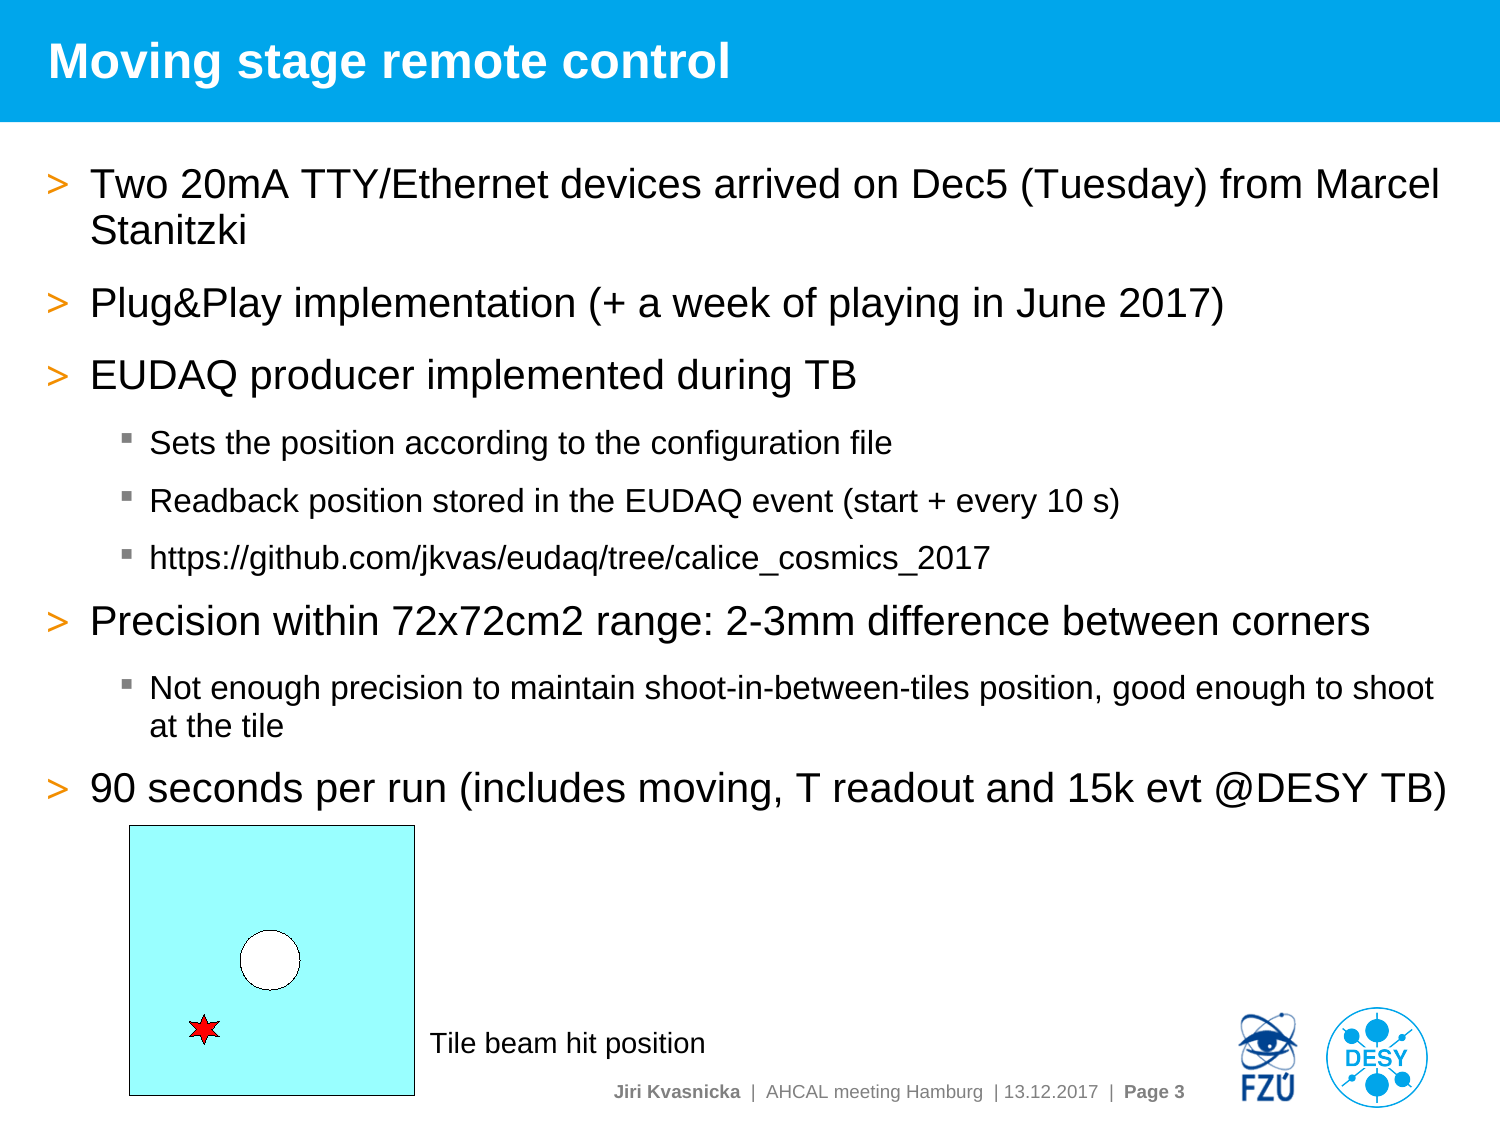

# Moving stage remote control
Two 20mA TTY/Ethernet devices arrived on Dec5 (Tuesday) from Marcel Stanitzki
Plug&Play implementation (+ a week of playing in June 2017)
EUDAQ producer implemented during TB
Sets the position according to the configuration file
Readback position stored in the EUDAQ event (start + every 10 s)
https://github.com/jkvas/eudaq/tree/calice_cosmics_2017
Precision within 72x72cm2 range: 2-3mm difference between corners
Not enough precision to maintain shoot-in-between-tiles position, good enough to shoot at the tile
90 seconds per run (includes moving, T readout and 15k evt @DESY TB)
Tile beam hit position